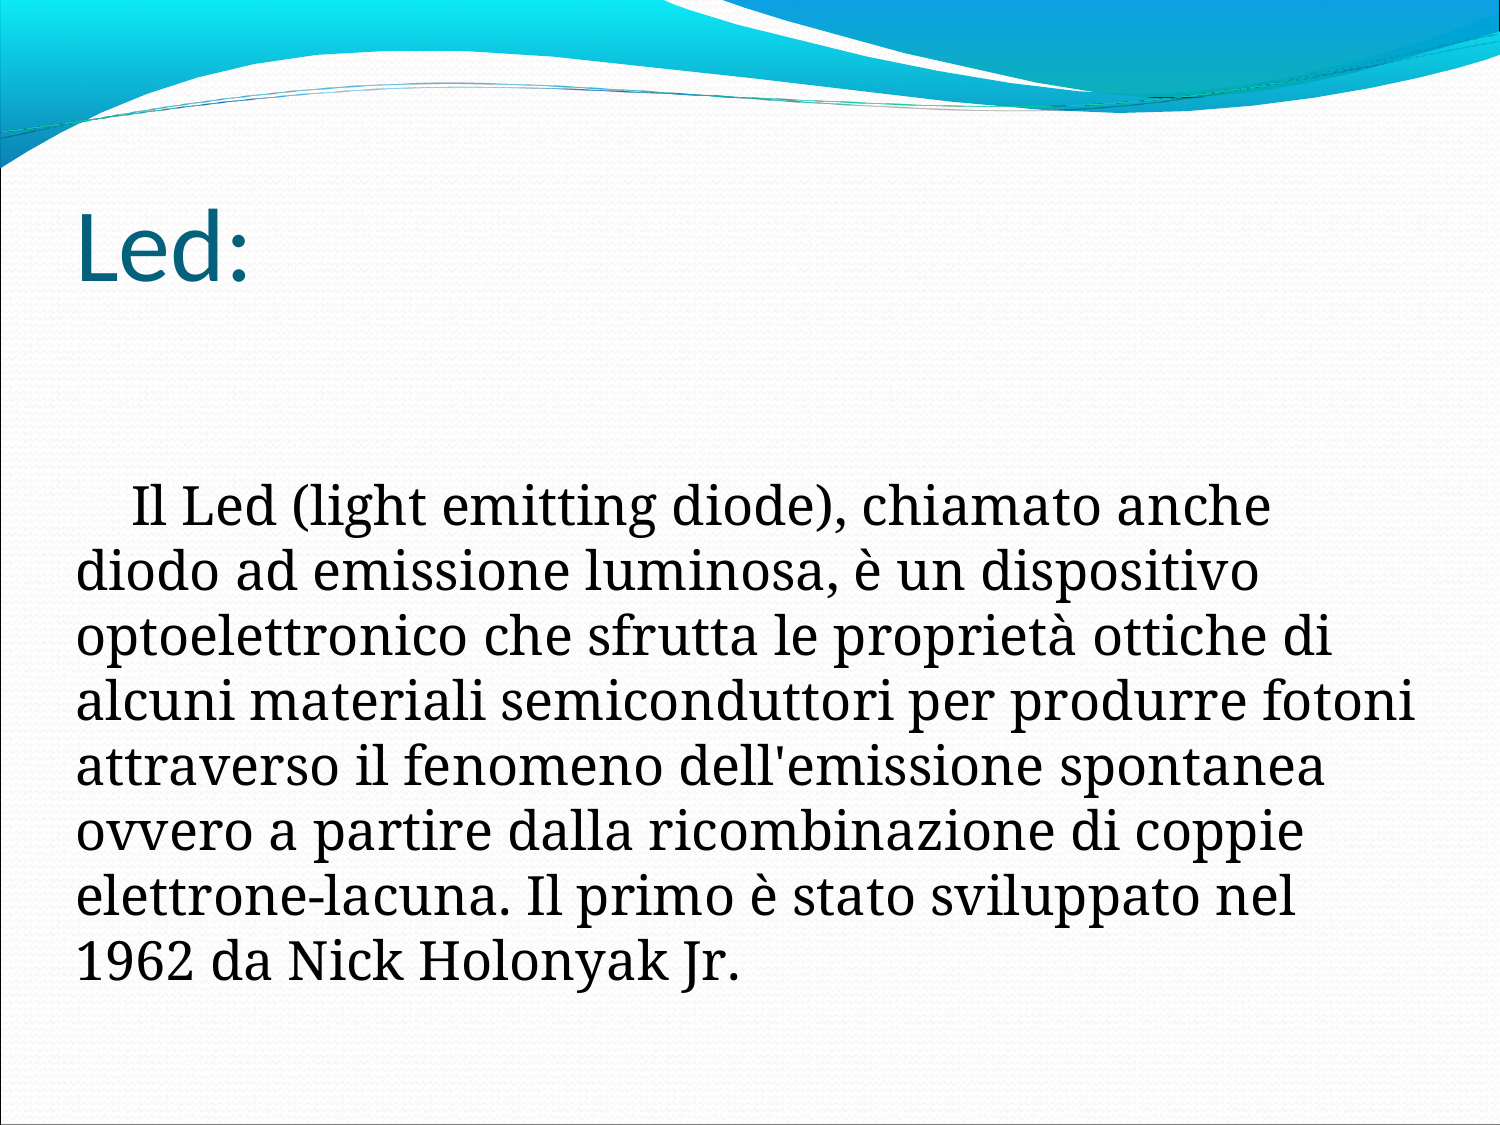

Led:
 Il Led (light emitting diode), chiamato anche diodo ad emissione luminosa, è un dispositivo optoelettronico che sfrutta le proprietà ottiche di alcuni materiali semiconduttori per produrre fotoni attraverso il fenomeno dell'emissione spontanea ovvero a partire dalla ricombinazione di coppie elettrone-lacuna. Il primo è stato sviluppato nel 1962 da Nick Holonyak Jr.